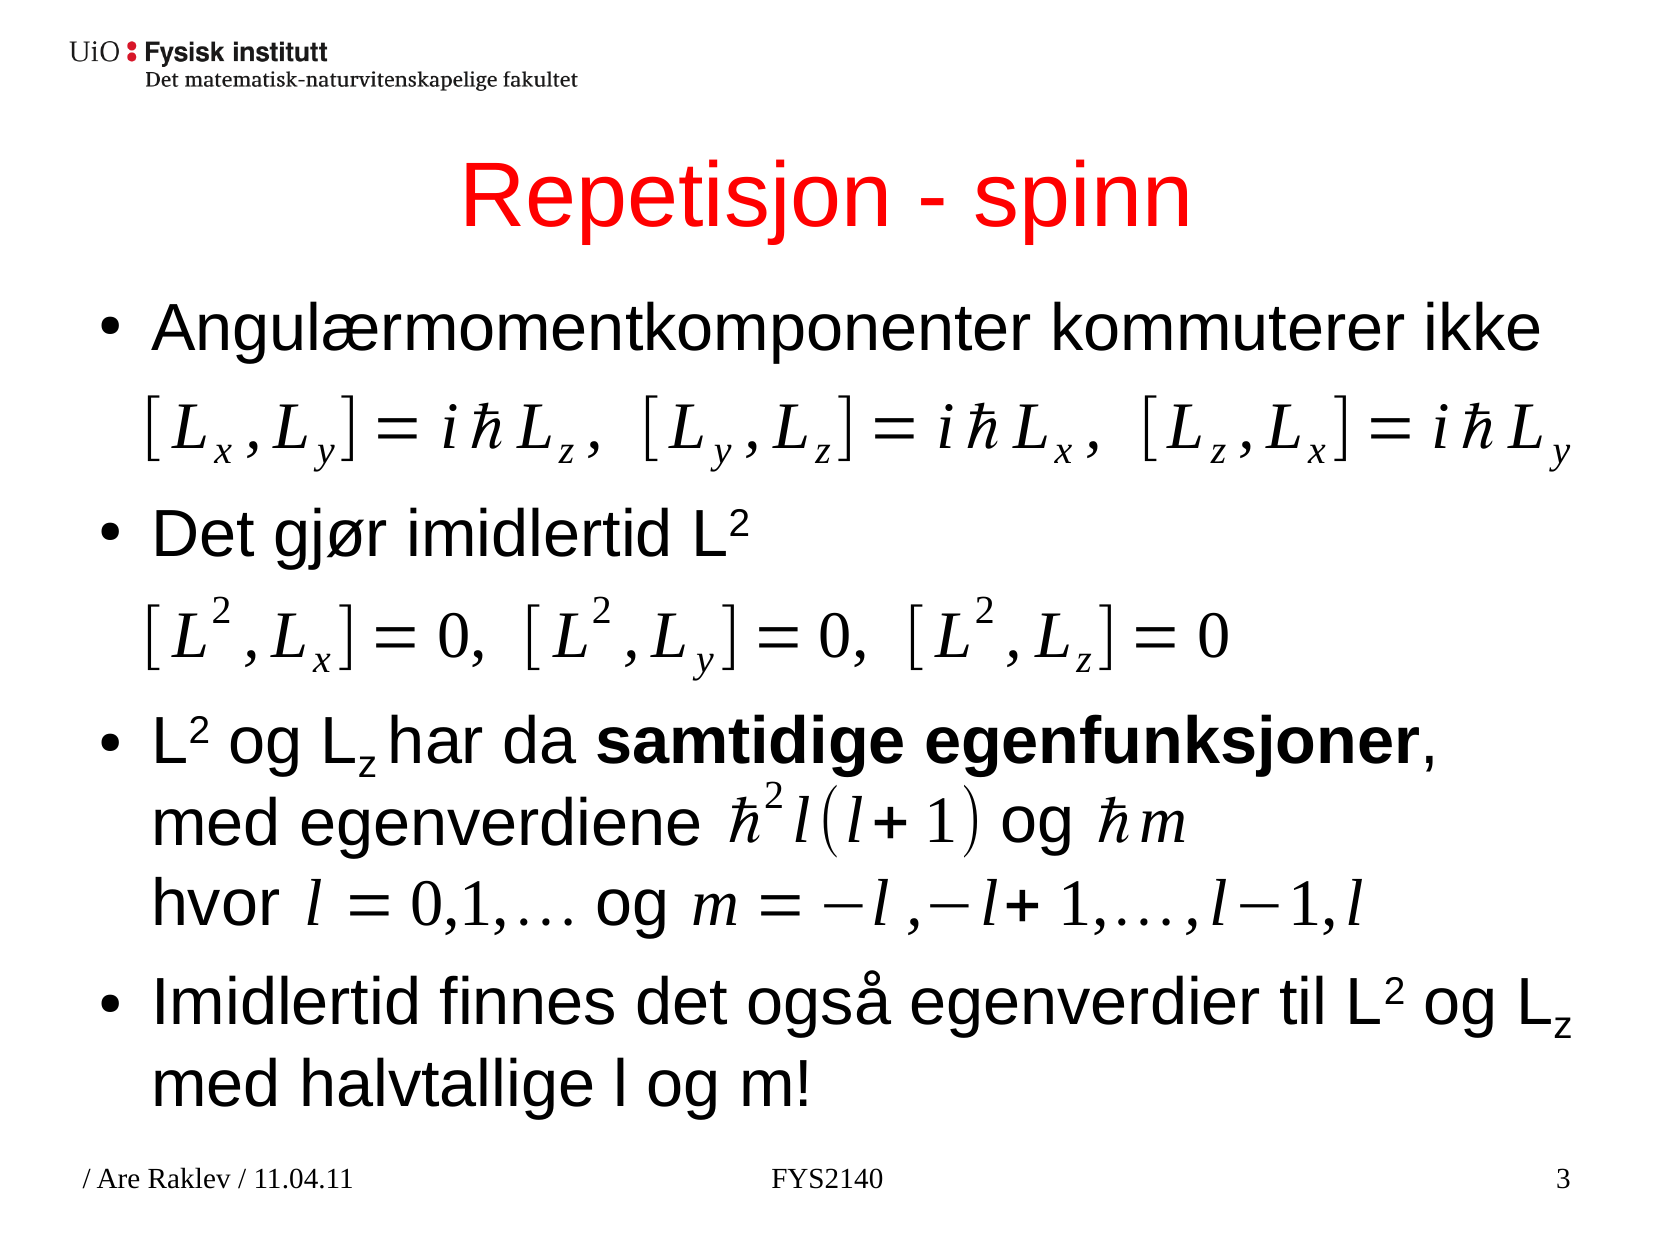

# Repetisjon - spinn
Angulærmomentkomponenter kommuterer ikke
Det gjør imidlertid L2
L2 og Lz har da samtidige egenfunksjoner, med egenverdiene
Imidlertid finnes det også egenverdier til L2 og Lz med halvtallige l og m!
/ Are Raklev / 11.04.11
FYS2140
3